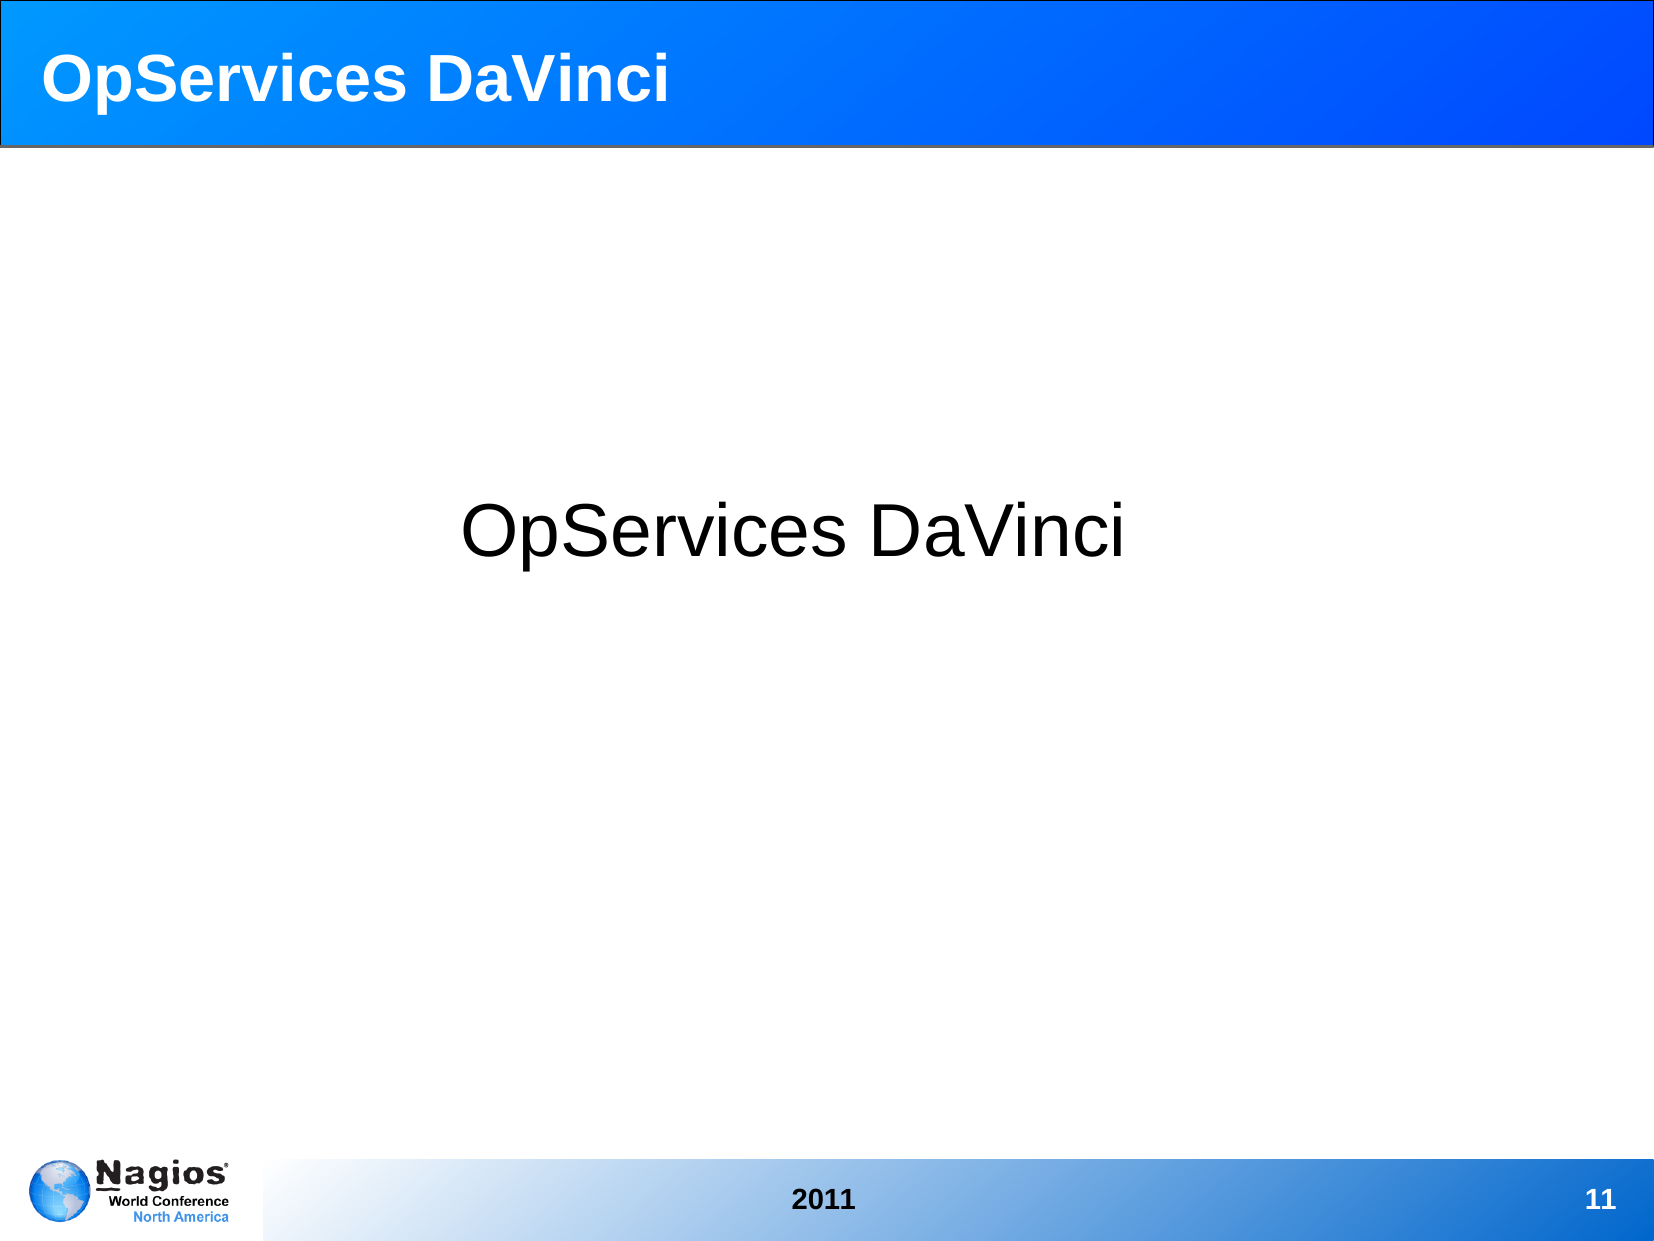

# OpServices DaVinci
OpServices DaVinci
2011
11